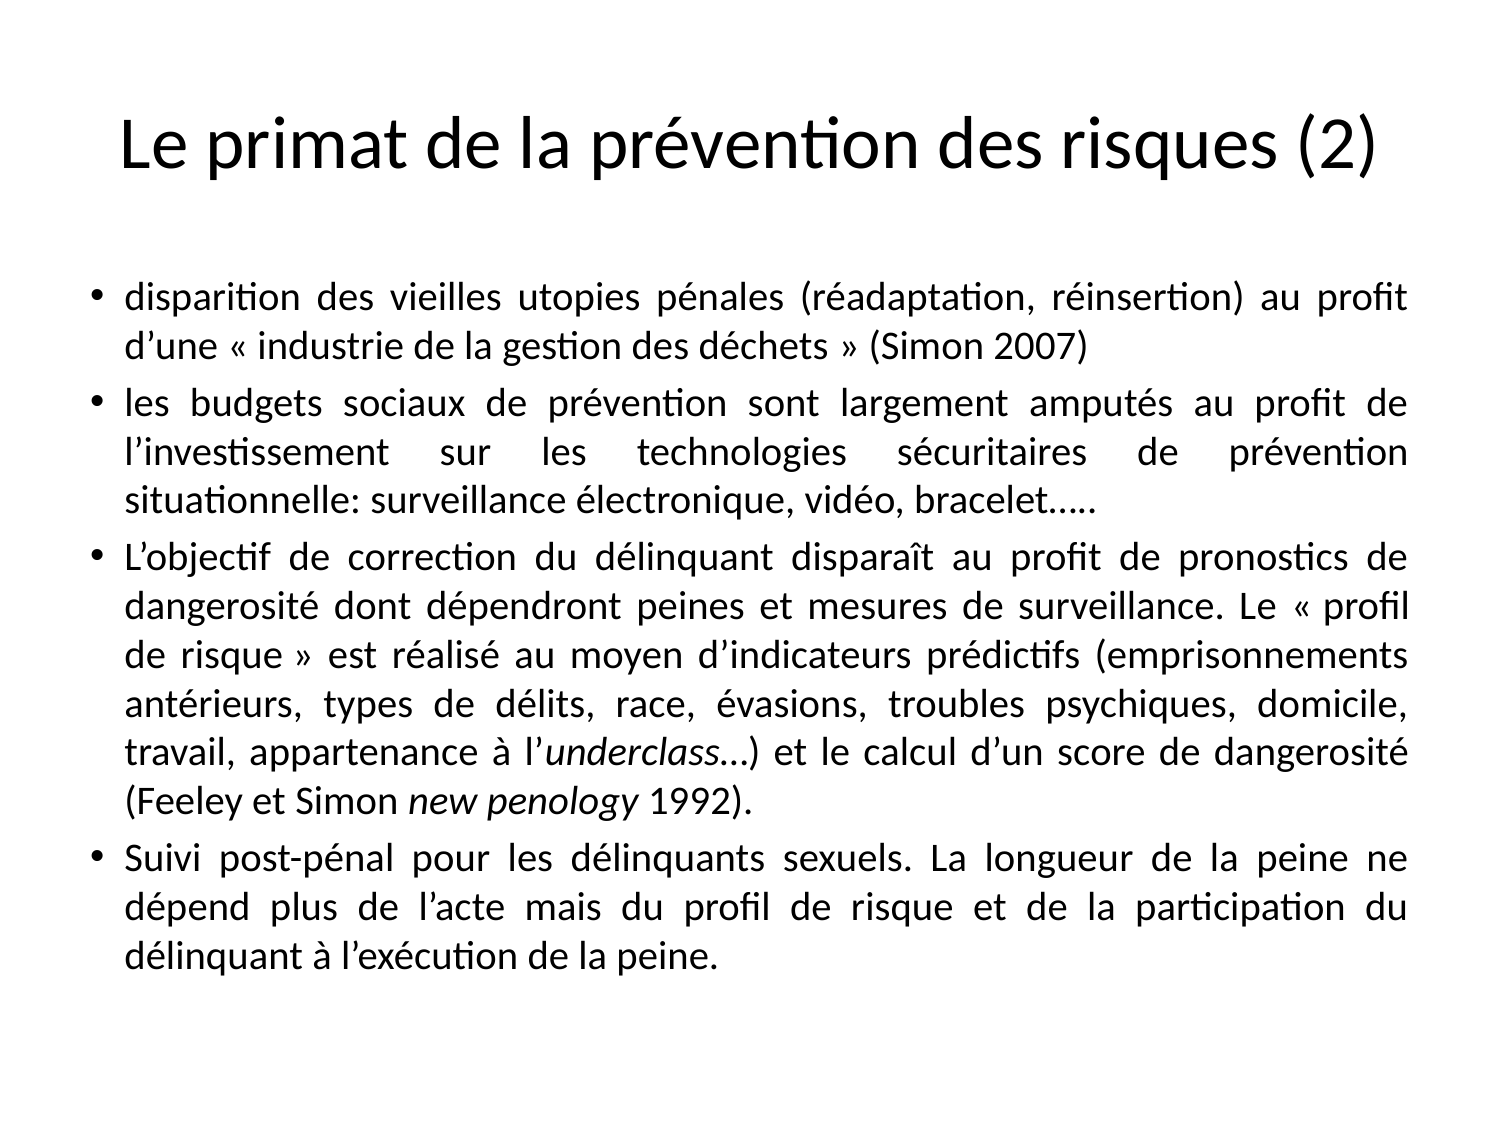

# Le primat de la prévention des risques (2)
disparition des vieilles utopies pénales (réadaptation, réinsertion) au profit d’une « industrie de la gestion des déchets » (Simon 2007)
les budgets sociaux de prévention sont largement amputés au profit de l’investissement sur les technologies sécuritaires de prévention situationnelle: surveillance électronique, vidéo, bracelet…..
L’objectif de correction du délinquant disparaît au profit de pronostics de dangerosité dont dépendront peines et mesures de surveillance. Le « profil de risque » est réalisé au moyen d’indicateurs prédictifs (emprisonnements antérieurs, types de délits, race, évasions, troubles psychiques, domicile, travail, appartenance à l’underclass…) et le calcul d’un score de dangerosité (Feeley et Simon new penology 1992).
Suivi post-pénal pour les délinquants sexuels. La longueur de la peine ne dépend plus de l’acte mais du profil de risque et de la participation du délinquant à l’exécution de la peine.